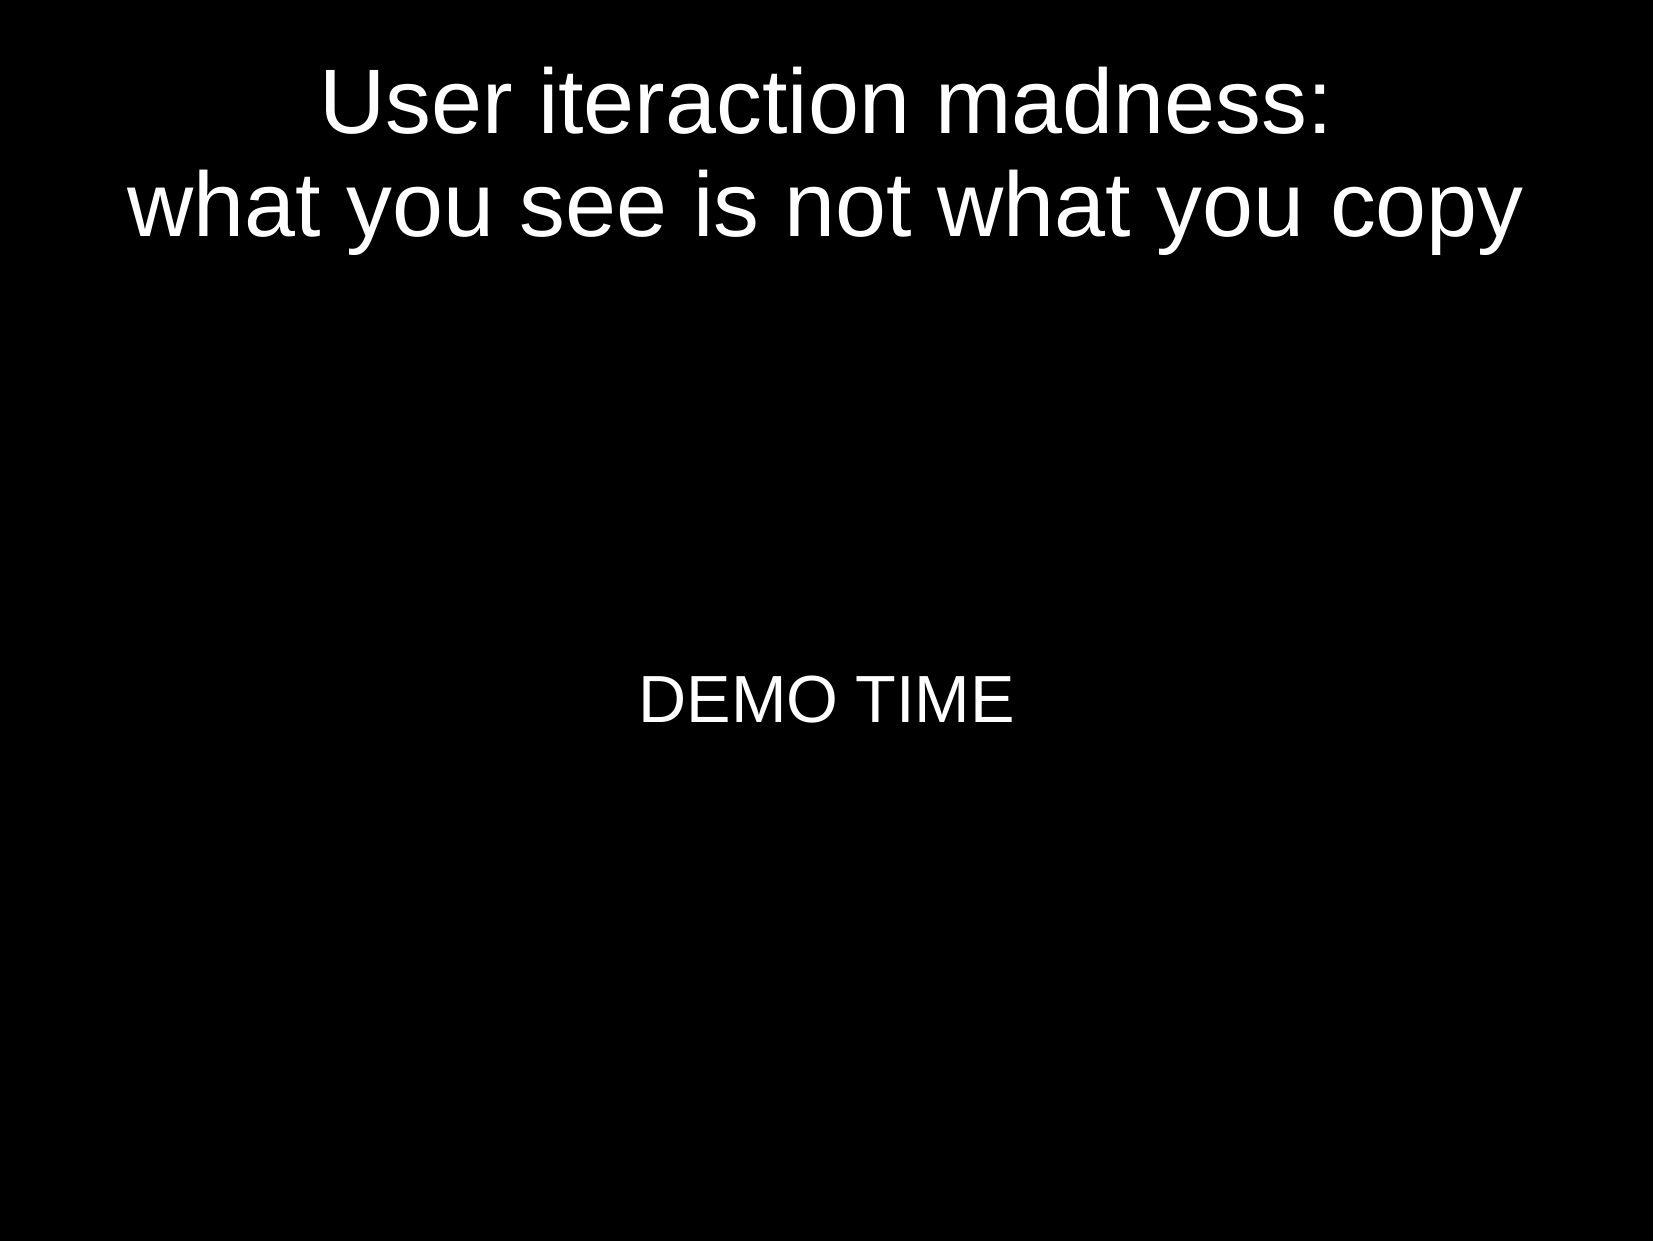

# User iteraction madness: what you see is not what you copy
DEMO TIME